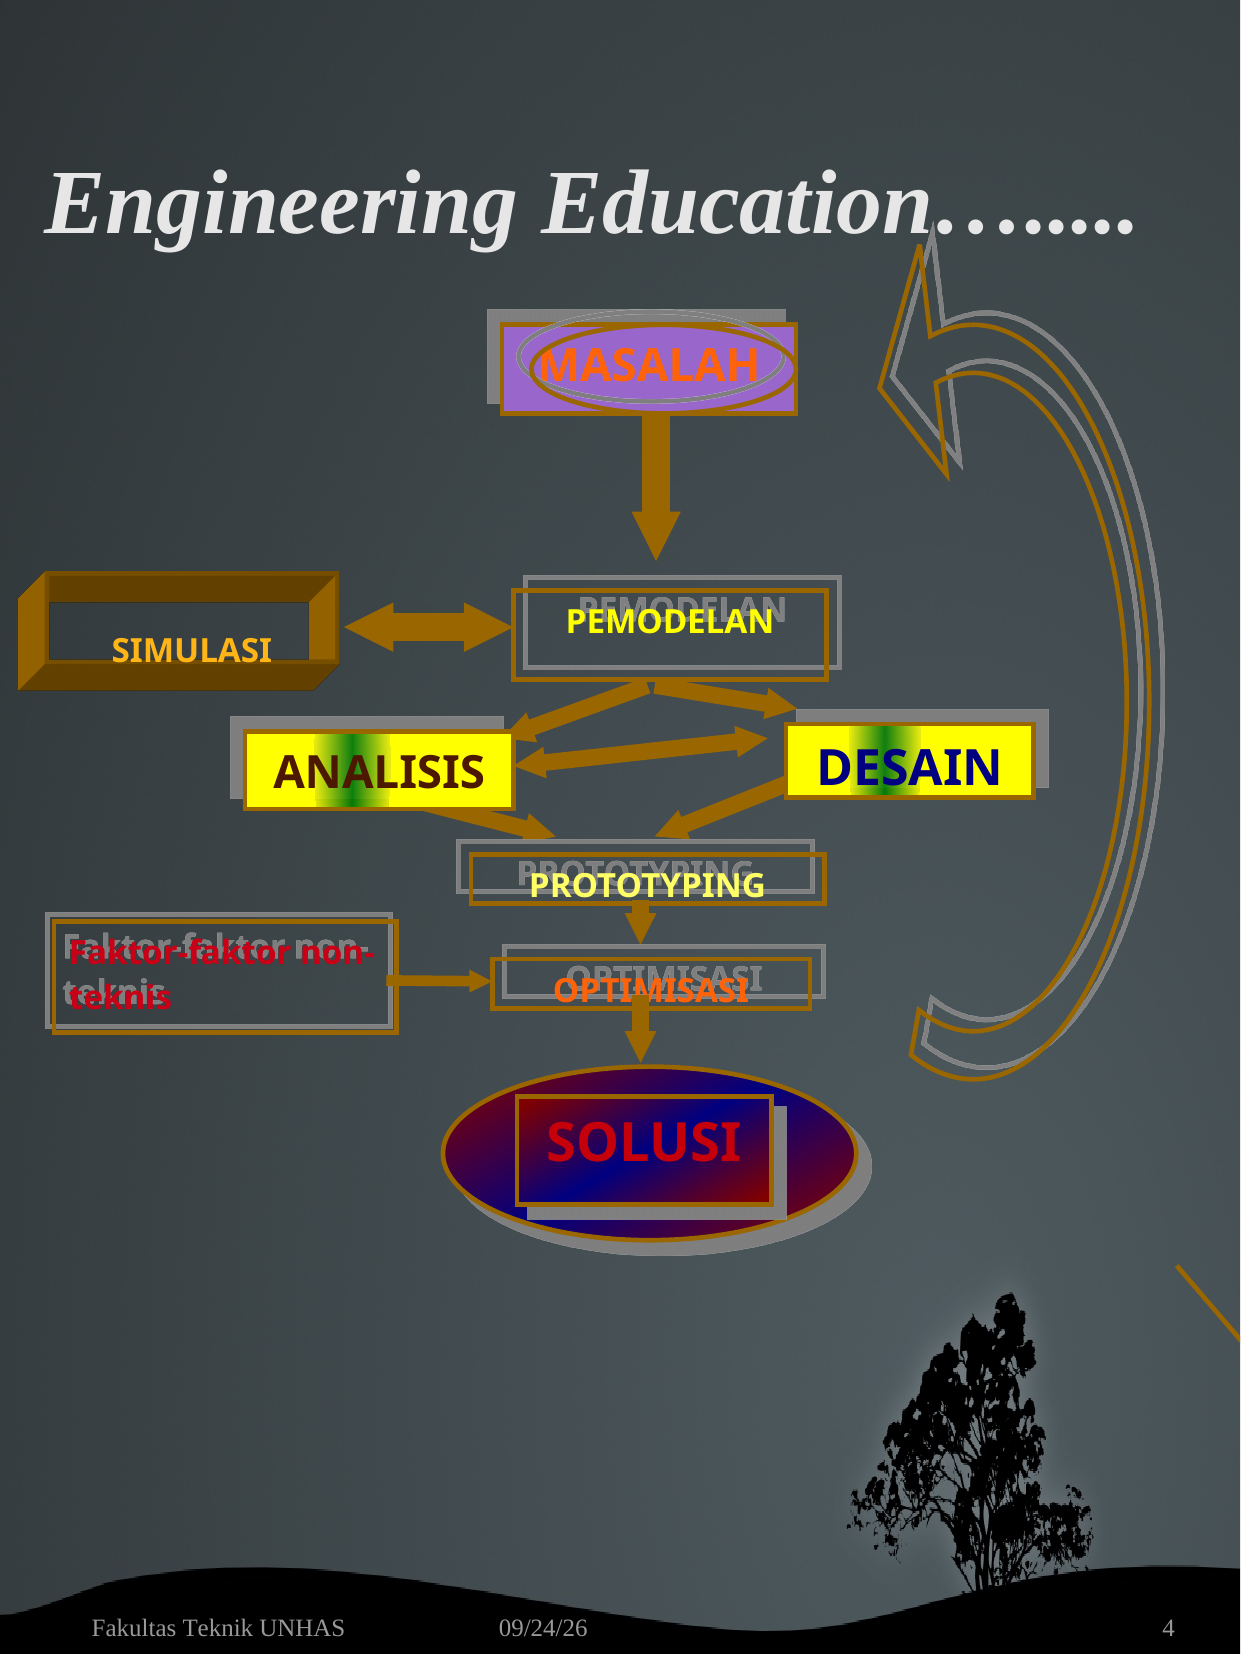

# Engineering Education….....
MASALAH
SIMULASI
PEMODELAN
DESAIN
ANALISIS
PROTOTYPING
Faktor-faktor non-teknis
OPTIMISASI
SOLUSI
Fakultas Teknik UNHAS
4